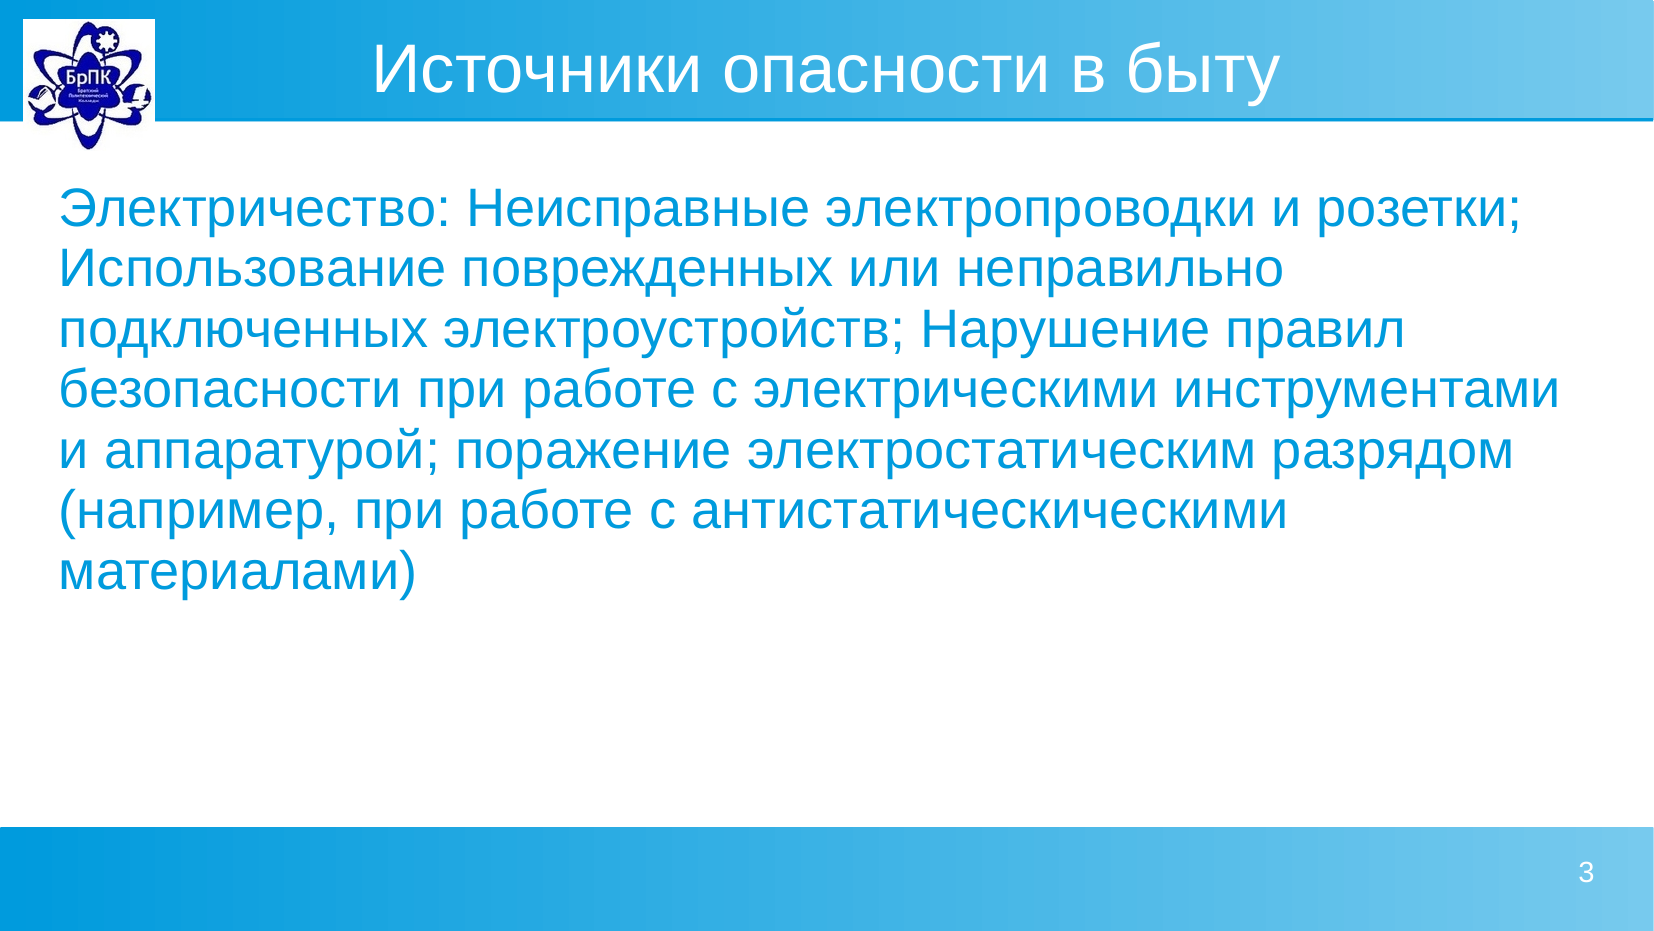

# Источники опасности в быту
Электричество: Неисправные электропроводки и розетки; Использование поврежденных или неправильно подключенных электроустройств; Нарушение правил безопасности при работе с электрическими инструментами и аппаратурой; поражение электростатическим разрядом (например, при работе с антистатическическими материалами)
3